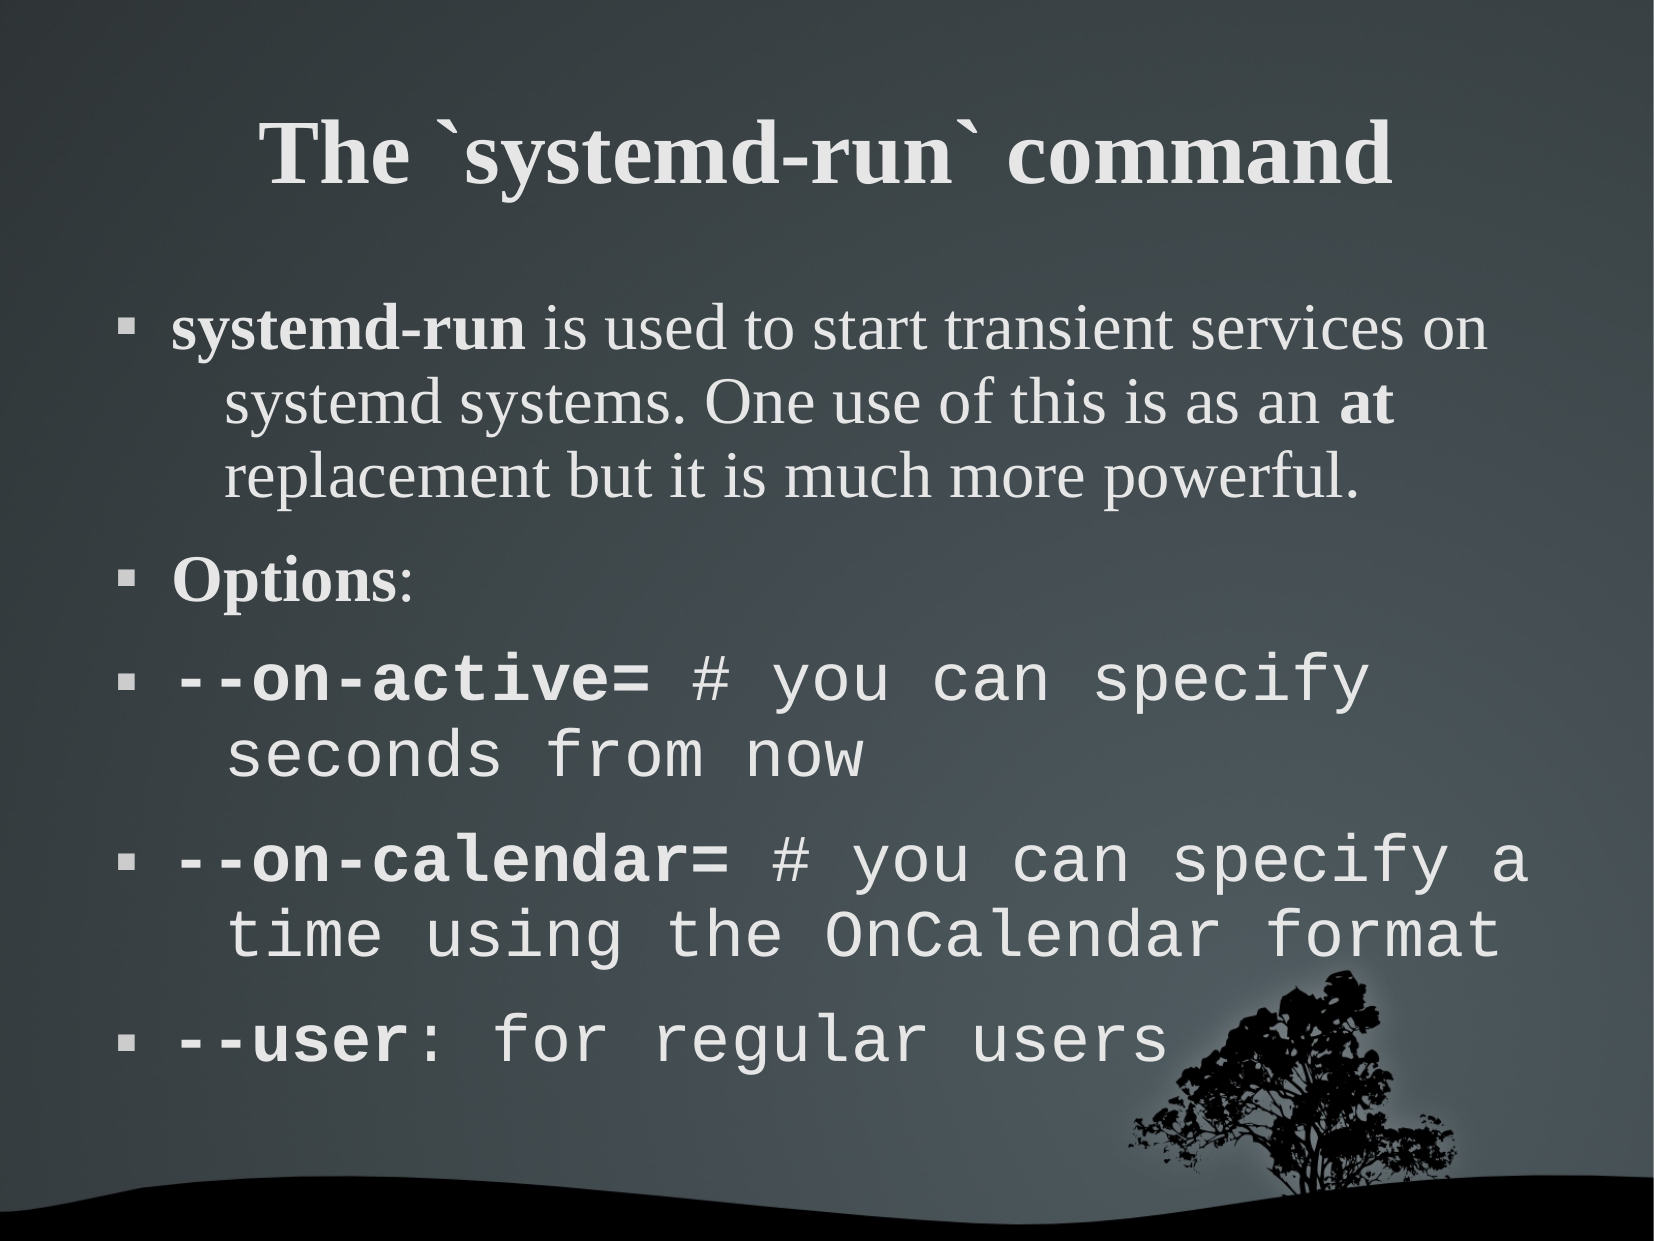

# The `systemd-run` command
systemd-run is used to start transient services on systemd systems. One use of this is as an at replacement but it is much more powerful.
Options:
--on-active= # you can specify seconds from now
--on-calendar= # you can specify a time using the OnCalendar format
--user: for regular users